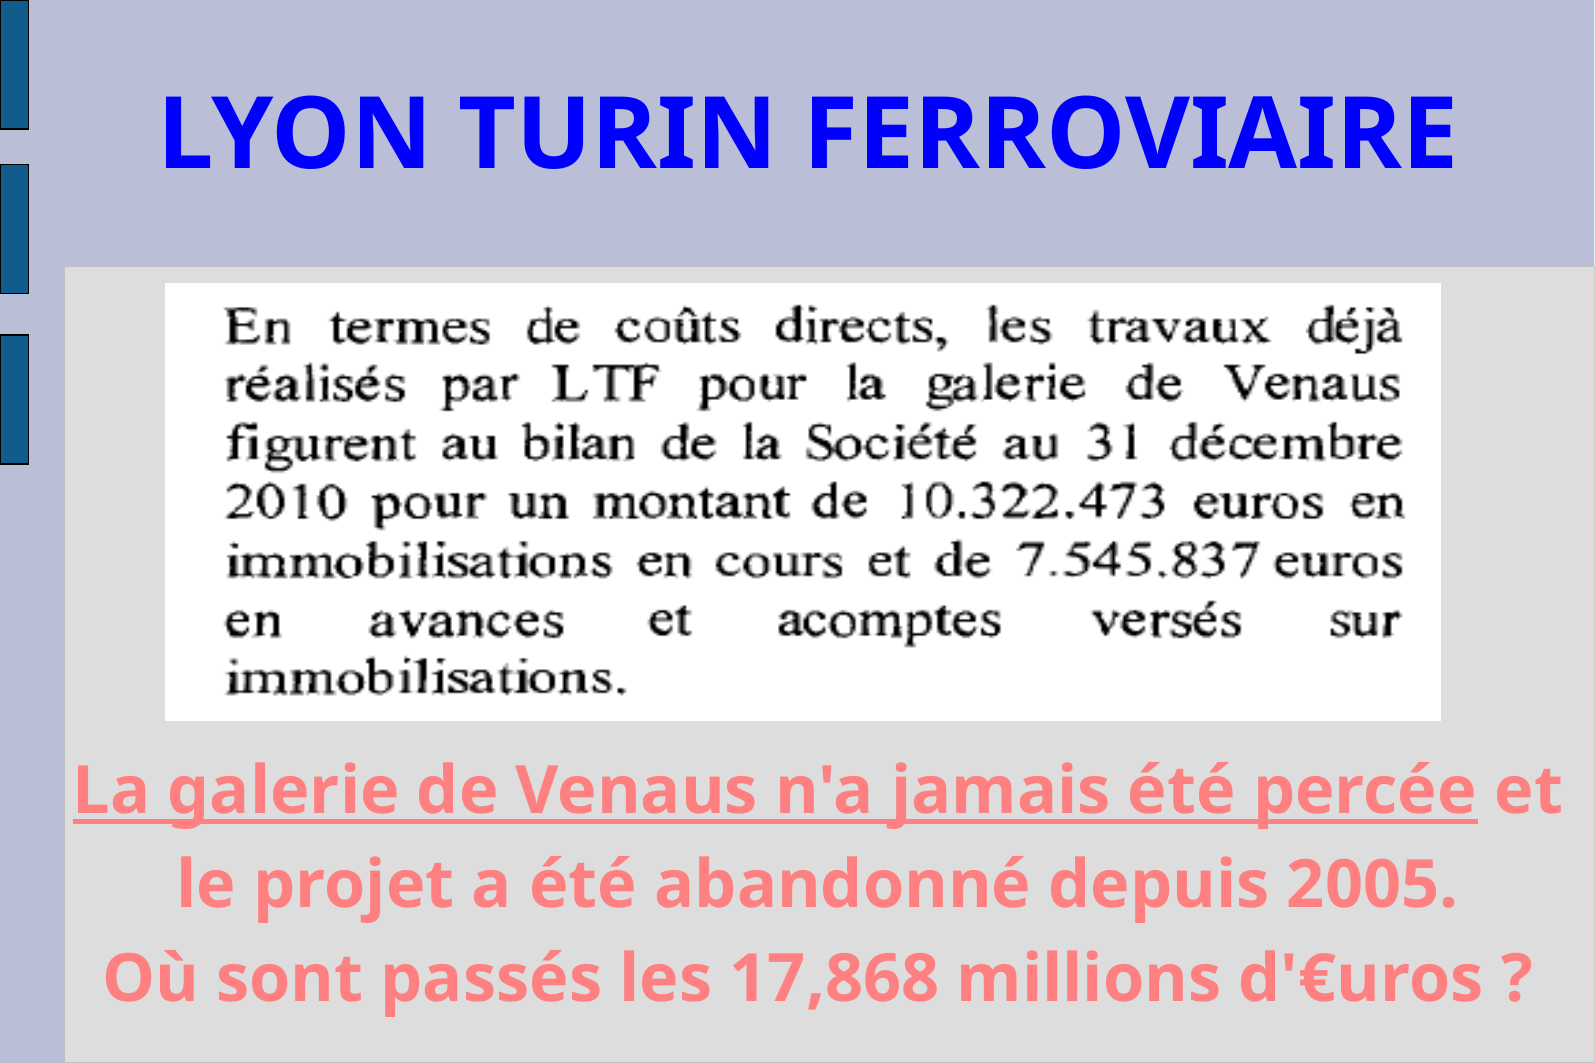

LYON TURIN FERROVIAIRE
La galerie de Venaus n'a jamais été percée et le projet a été abandonné depuis 2005.
Où sont passés les 17,868 millions d'€uros ?